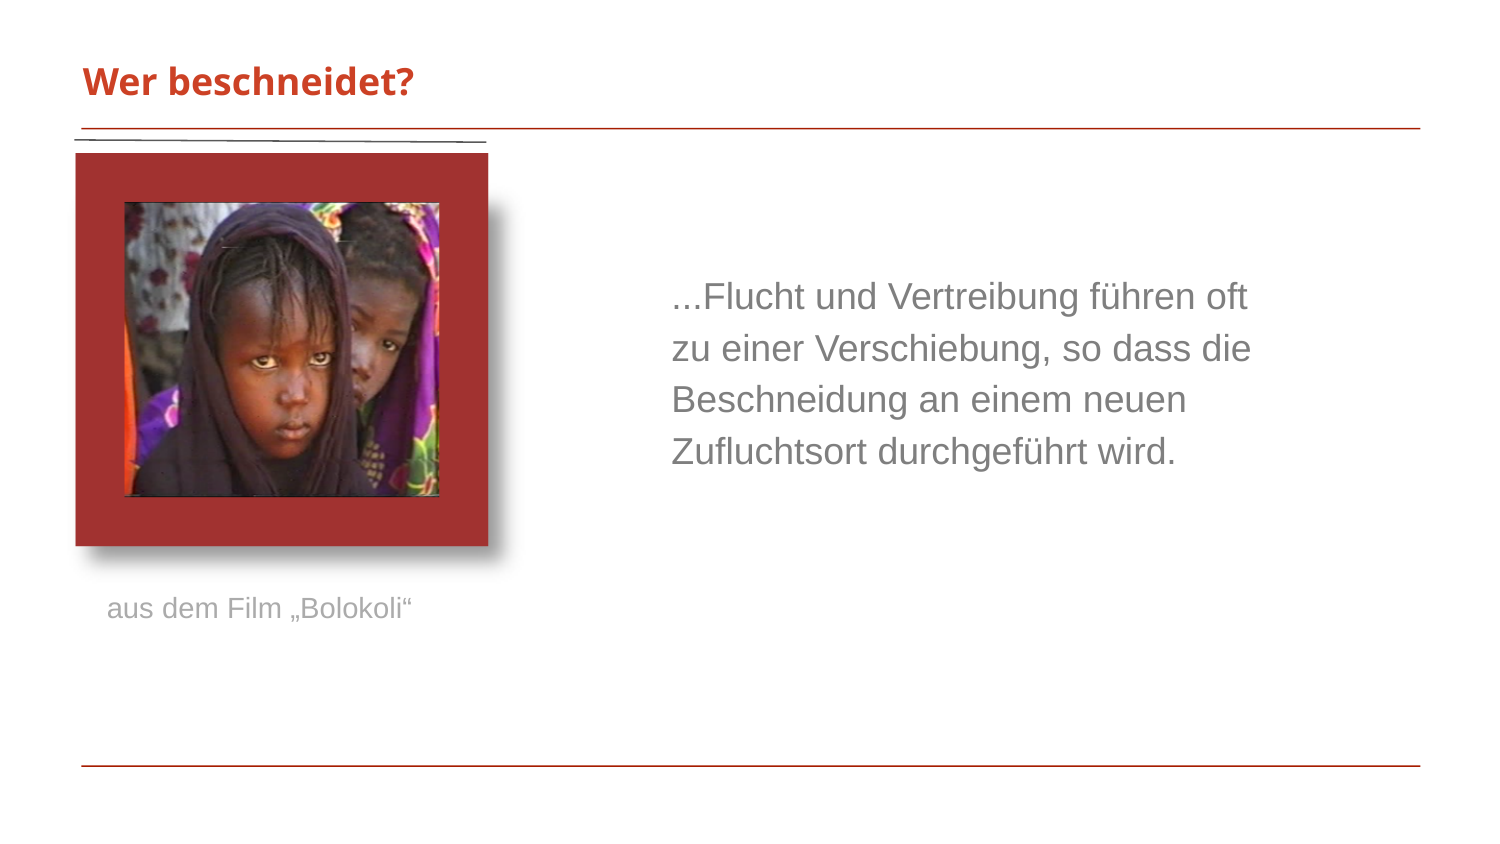

Wer beschneidet?
...Flucht und Vertreibung führen oft
zu einer Verschiebung, so dass die
Beschneidung an einem neuen
Zufluchtsort durchgeführt wird.
aus dem Film „Bolokoli“